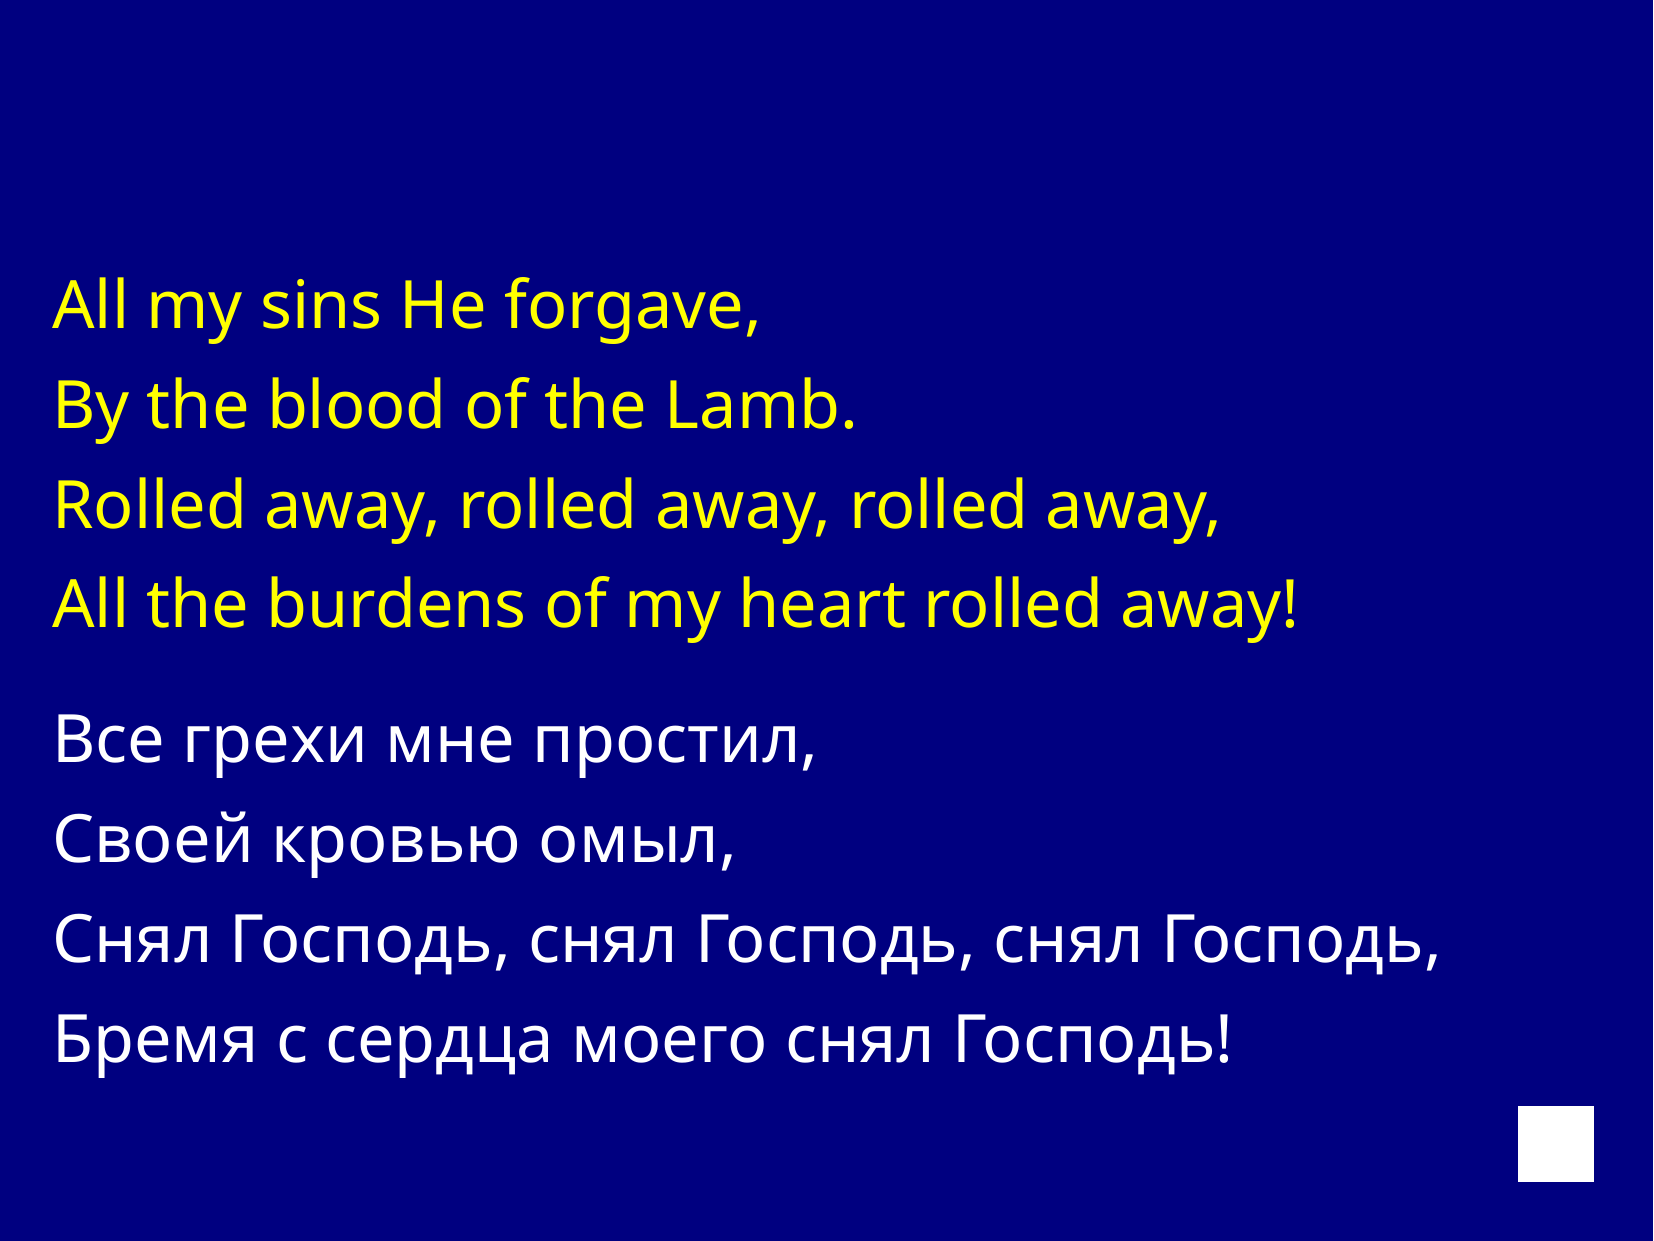

All my sins He forgave,
By the blood of the Lamb.
Rolled away, rolled away, rolled away,
All the burdens of my heart rolled away!
Все грехи мне простил,
Своей кровью омыл,
Снял Господь, снял Господь, снял Господь,
Бремя с сердца моего снял Господь!